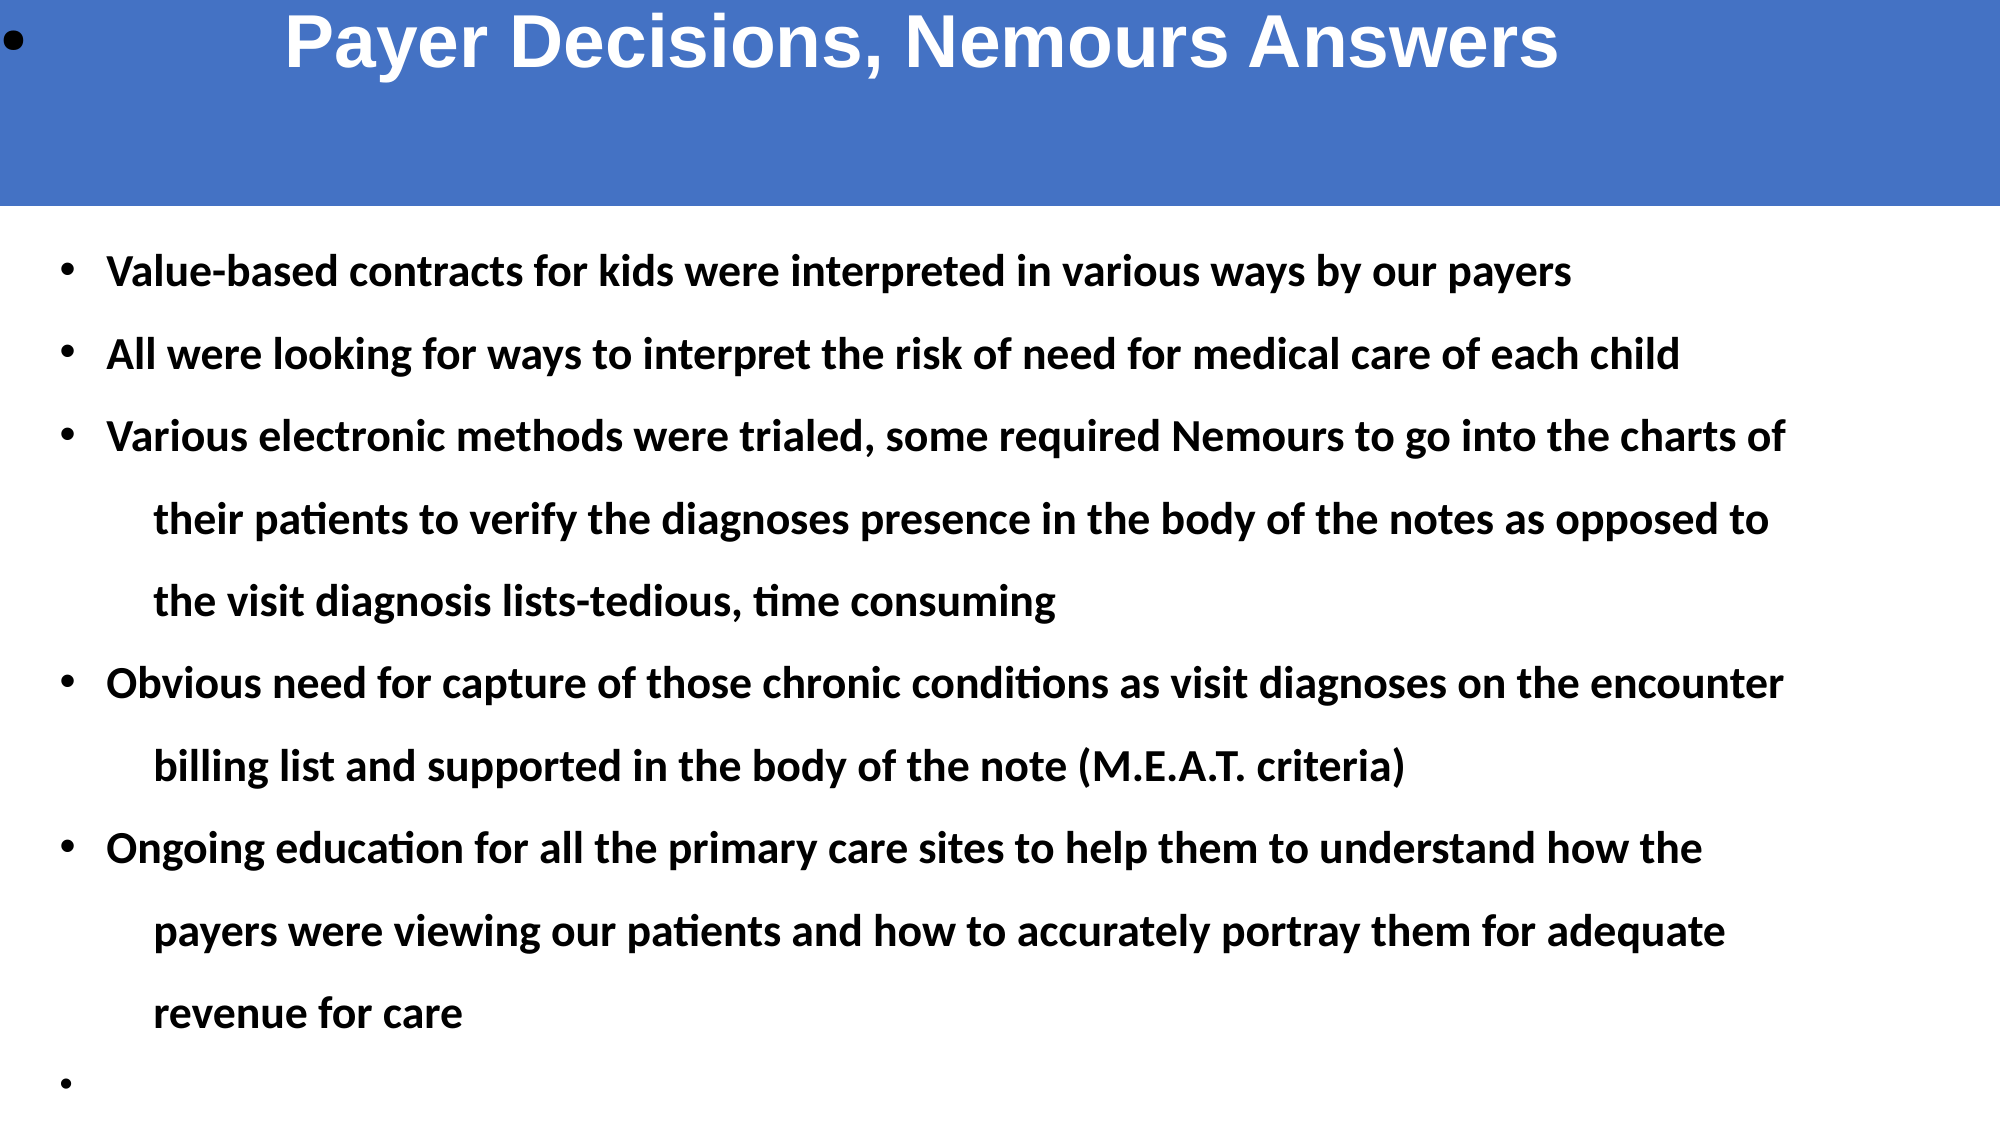

| Payer Decisions, Nemours Answers |
| --- |
Value-based contracts for kids were interpreted in various ways by our payers
All were looking for ways to interpret the risk of need for medical care of each child
Various electronic methods were trialed, some required Nemours to go into the charts of their patients to verify the diagnoses presence in the body of the notes as opposed to the visit diagnosis lists-tedious, time consuming
Obvious need for capture of those chronic conditions as visit diagnoses on the encounter billing list and supported in the body of the note (M.E.A.T. criteria)
Ongoing education for all the primary care sites to help them to understand how the payers were viewing our patients and how to accurately portray them for adequate revenue for care